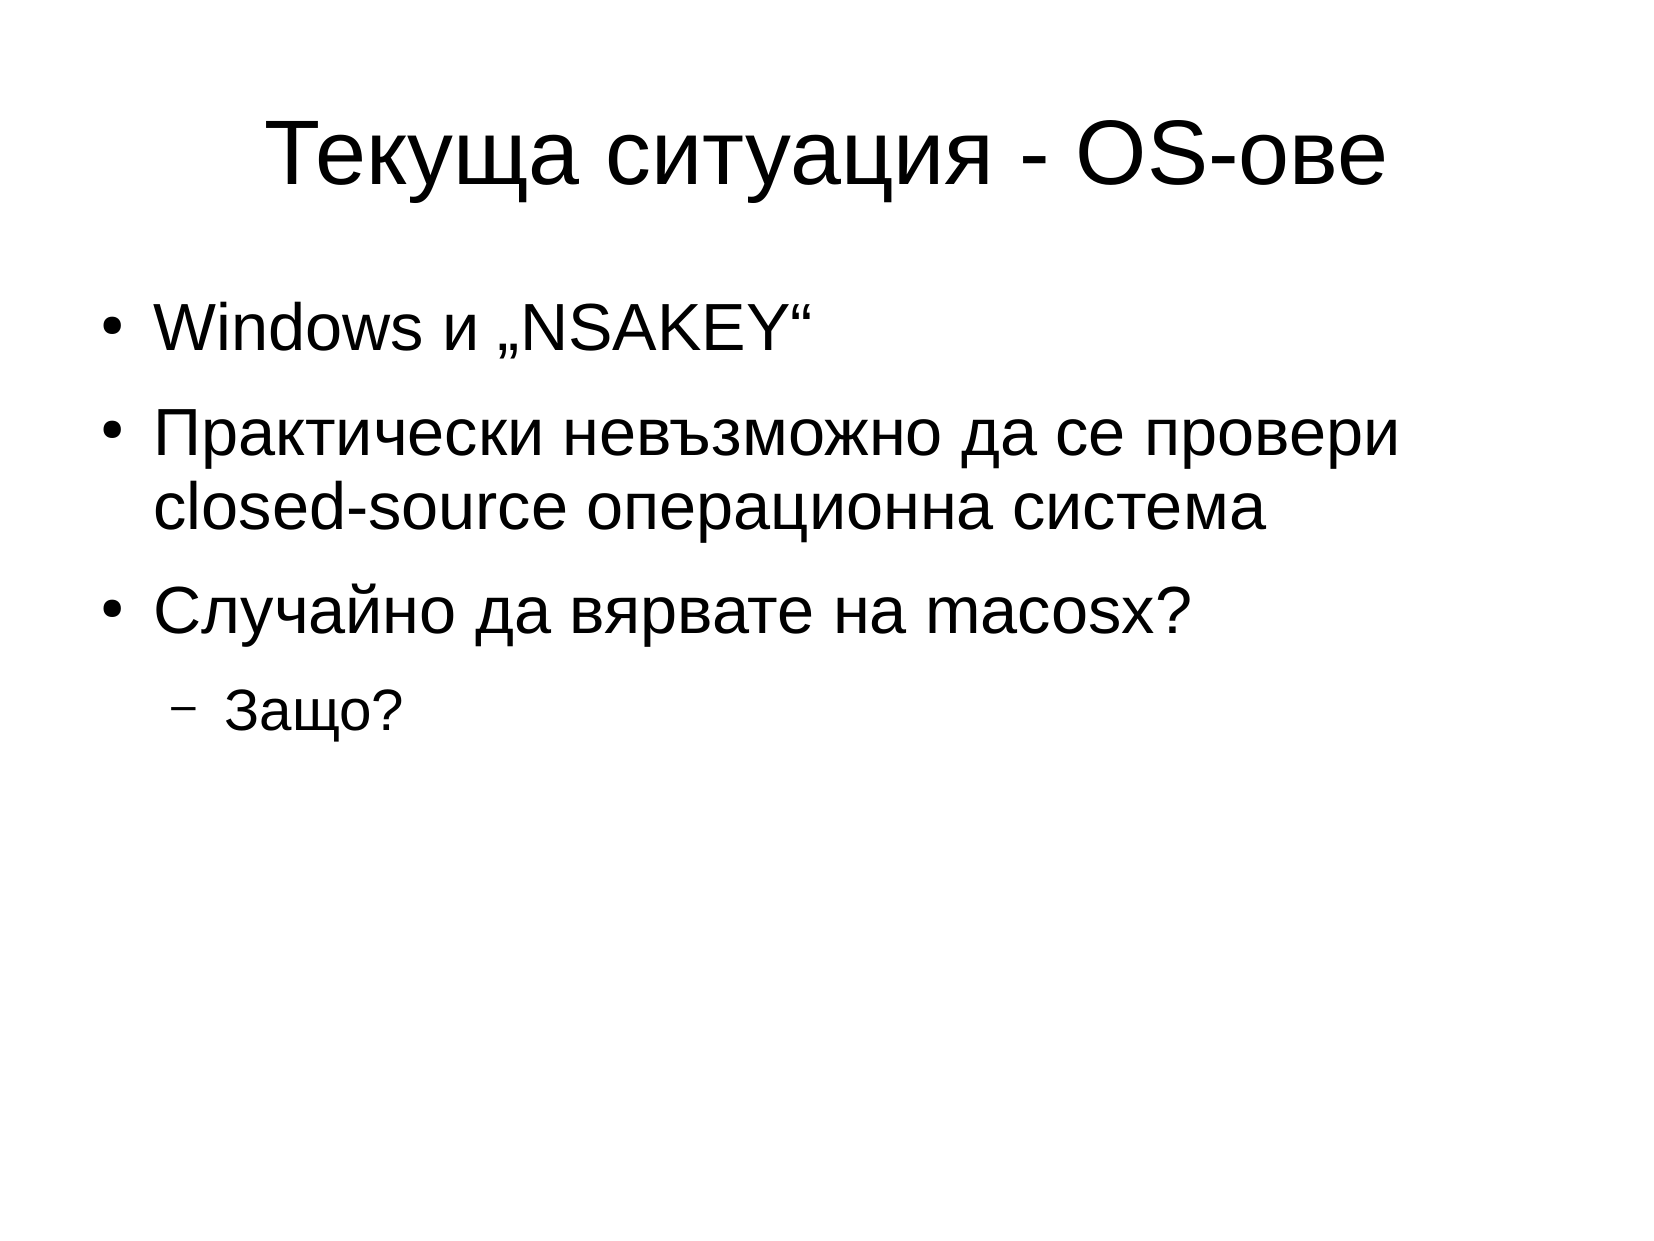

# Текуща ситуация - OS-ове
Windows и „NSAKEY“
Практически невъзможно да се провери closed-source операционна система
Случайно да вярвате на macosx?
Защо?